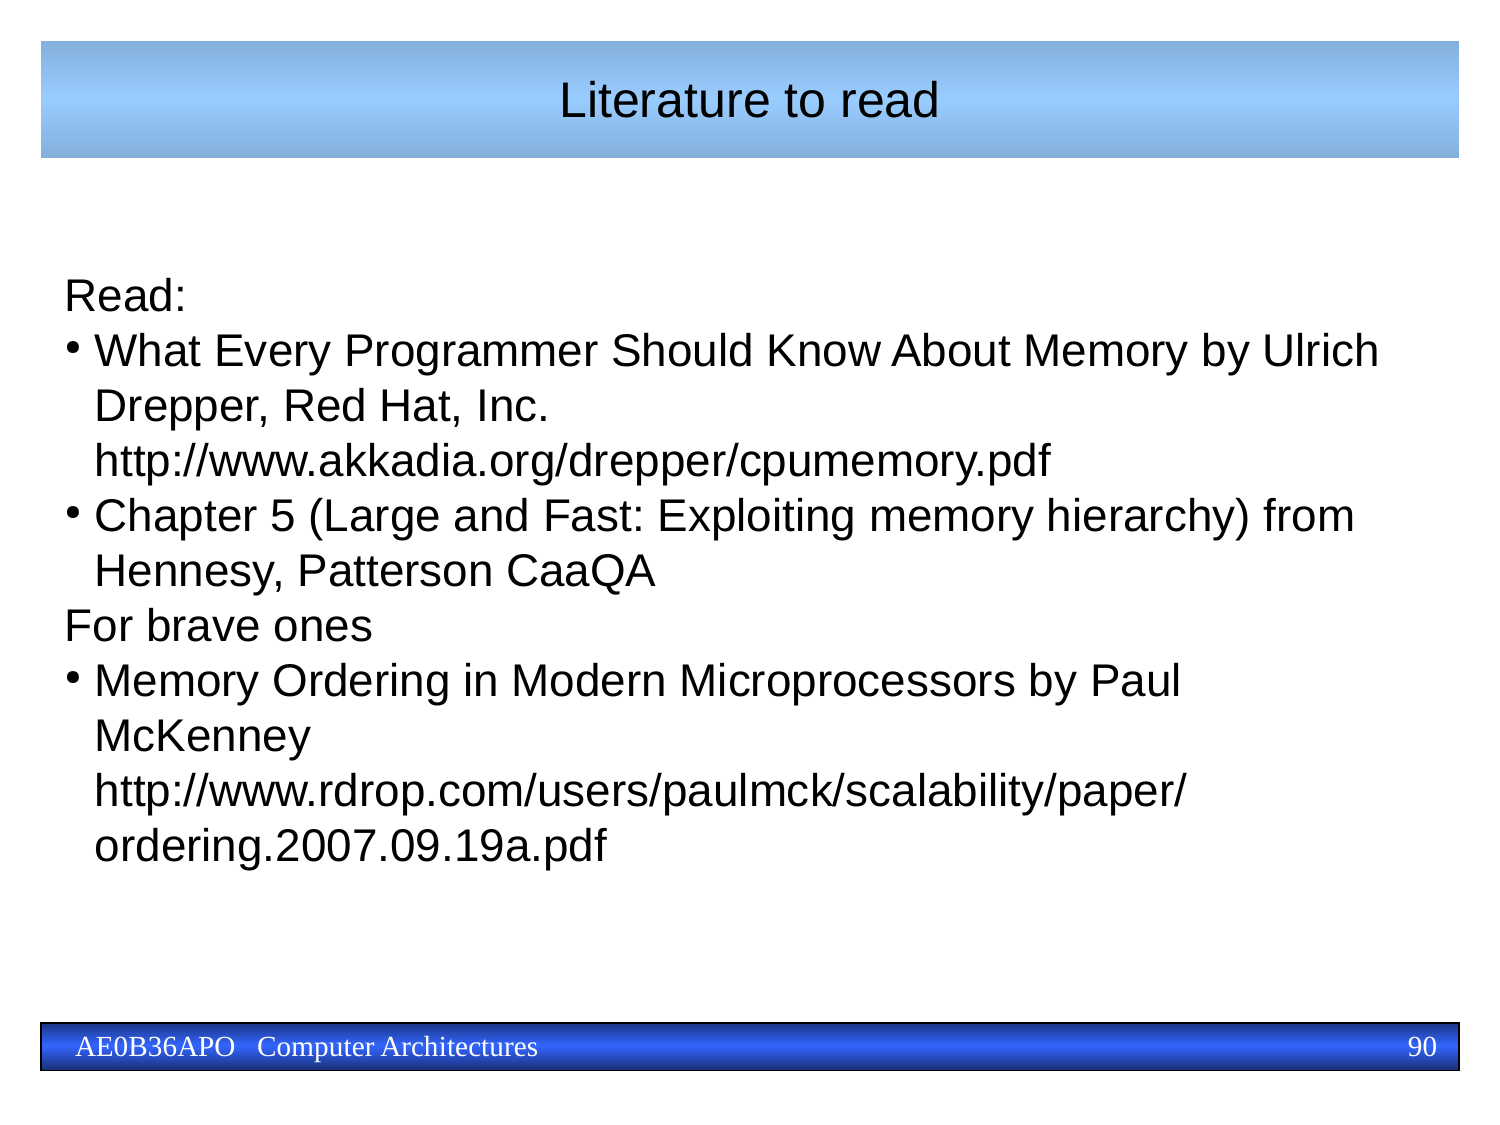

# Literature to read
Read:
What Every Programmer Should Know About Memory by Ulrich Drepper, Red Hat, Inc.
http://www.akkadia.org/drepper/cpumemory.pdf
Chapter 5 (Large and Fast: Exploiting memory hierarchy) from Hennesy, Patterson CaaQA
For brave ones
Memory Ordering in Modern Microprocessors by Paul McKenney
http://www.rdrop.com/users/paulmck/scalability/paper/ordering.2007.09.19a.pdf
AE0B36APO Computer Architectures
90